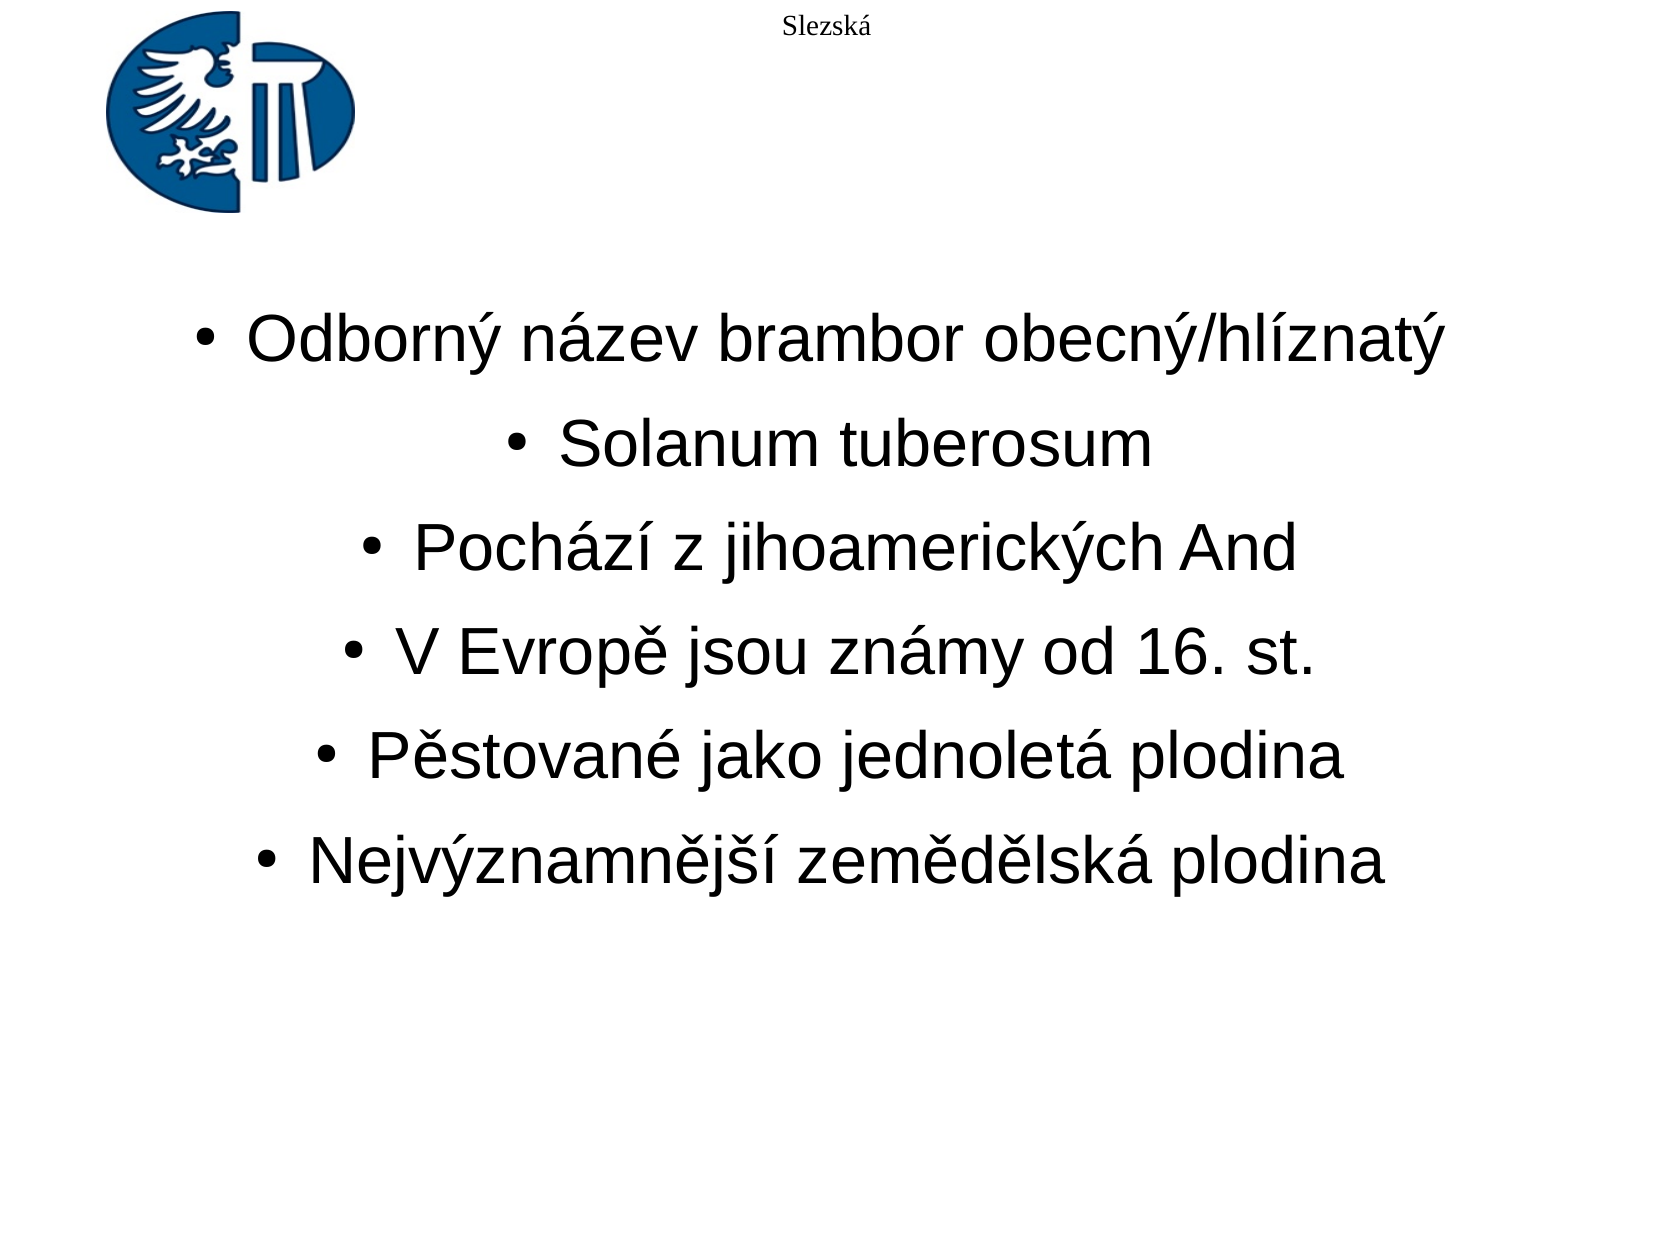

ahoj
# Odborný název brambor obecný/hlíznatý
Solanum tuberosum
Pochází z jihoamerických And
V Evropě jsou známy od 16. st.
Pěstované jako jednoletá plodina
Nejvýznamnější zemědělská plodina